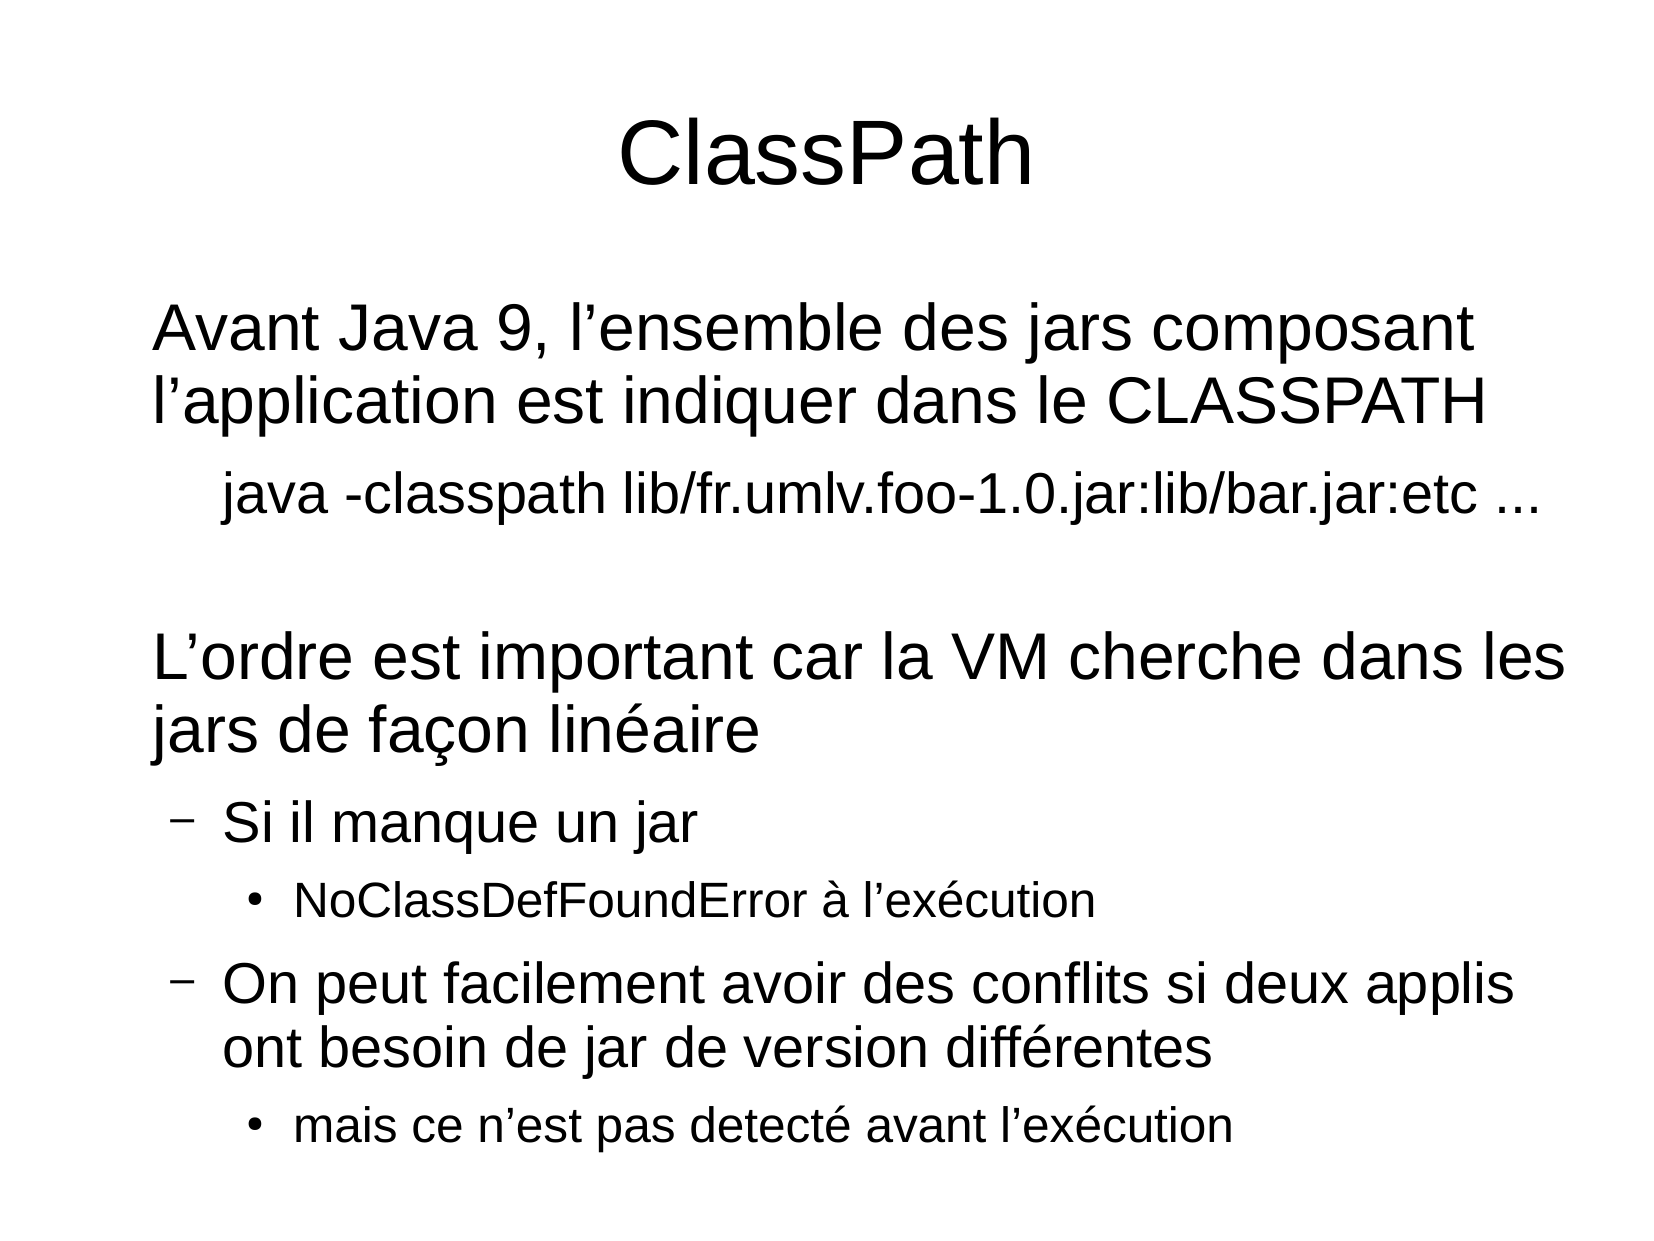

# ClassPath
Avant Java 9, l’ensemble des jars composant l’application est indiquer dans le CLASSPATH
java -classpath lib/fr.umlv.foo-1.0.jar:lib/bar.jar:etc ...
L’ordre est important car la VM cherche dans les jars de façon linéaire
Si il manque un jar
NoClassDefFoundError à l’exécution
On peut facilement avoir des conflits si deux applis ont besoin de jar de version différentes
mais ce n’est pas detecté avant l’exécution